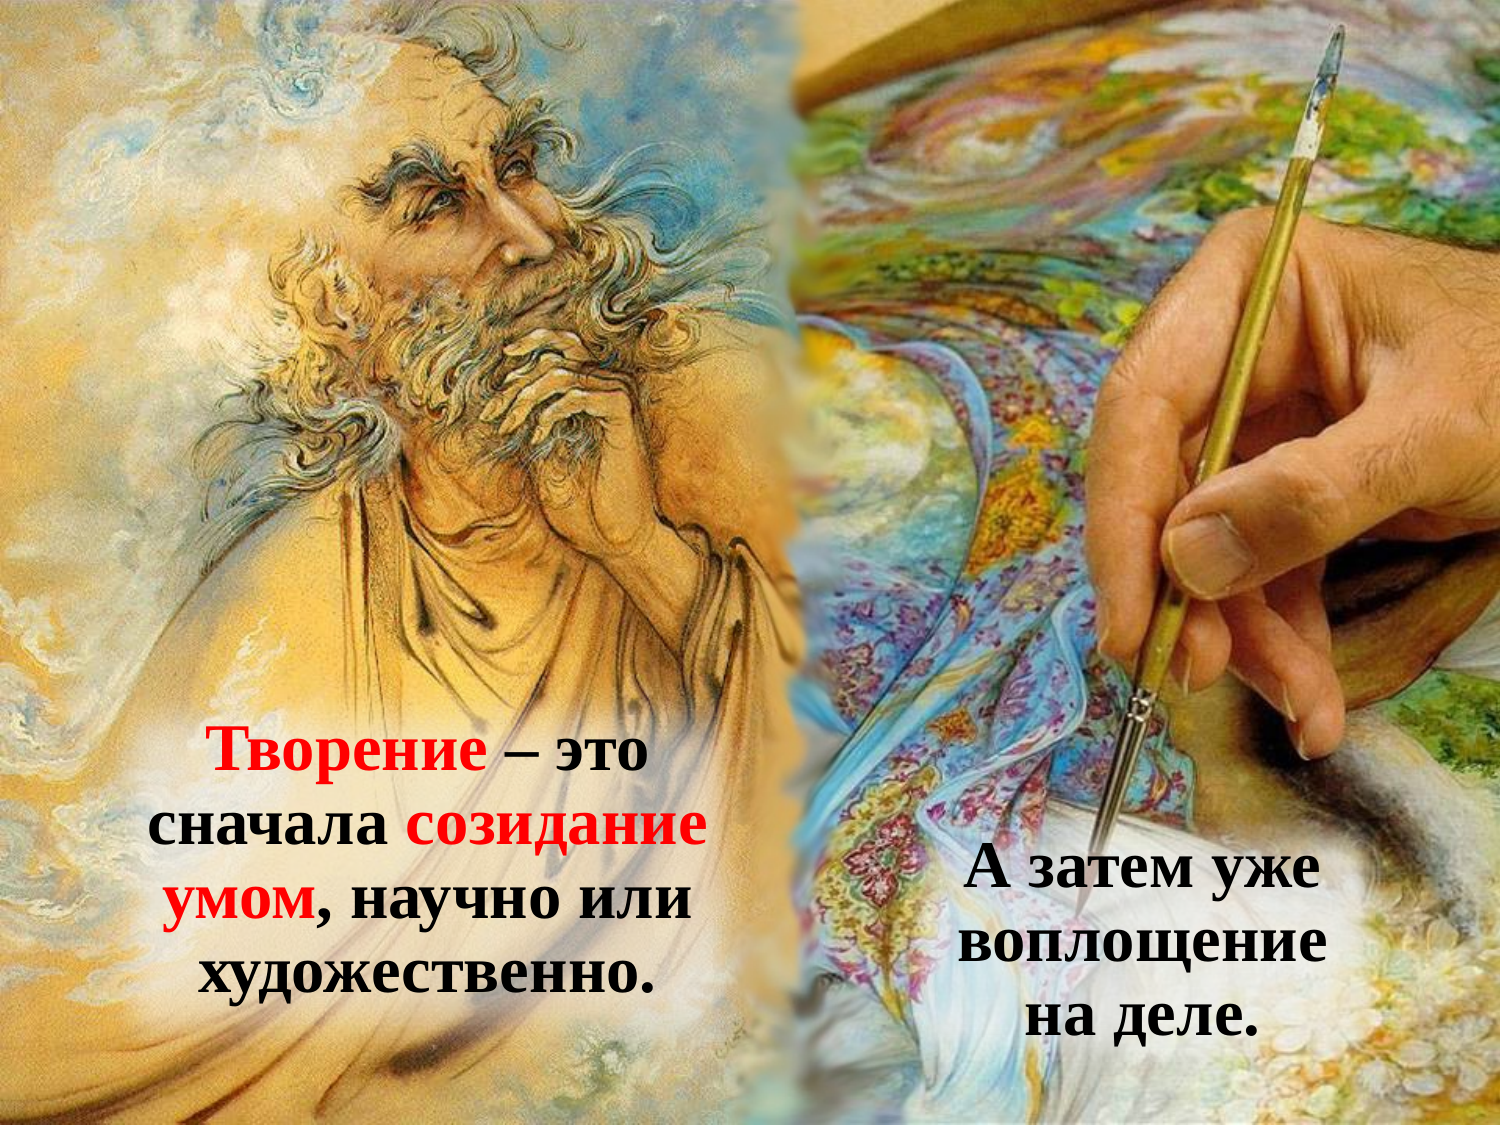

Творение – это сначала созидание умом, научно или художественно.
А затем уже воплощение на деле.